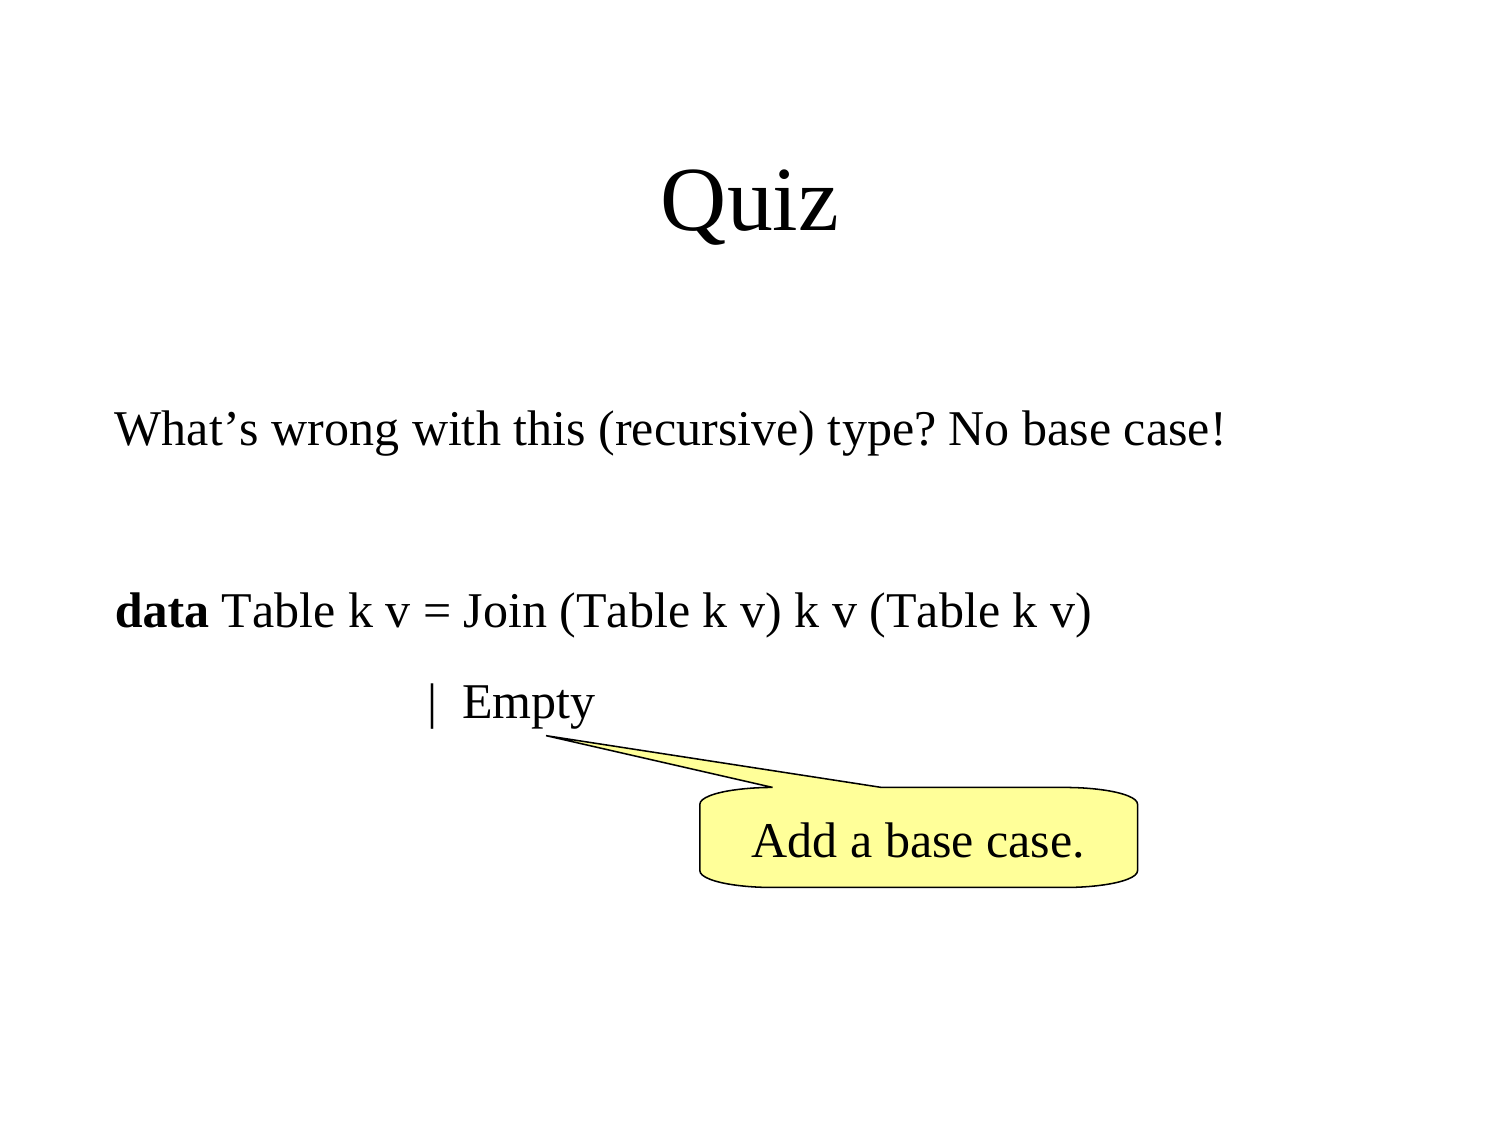

# Quiz
What’s wrong with this (recursive) type? No base case!
data Table k v = Join (Table k v) k v (Table k v)
		 | Empty
Add a base case.